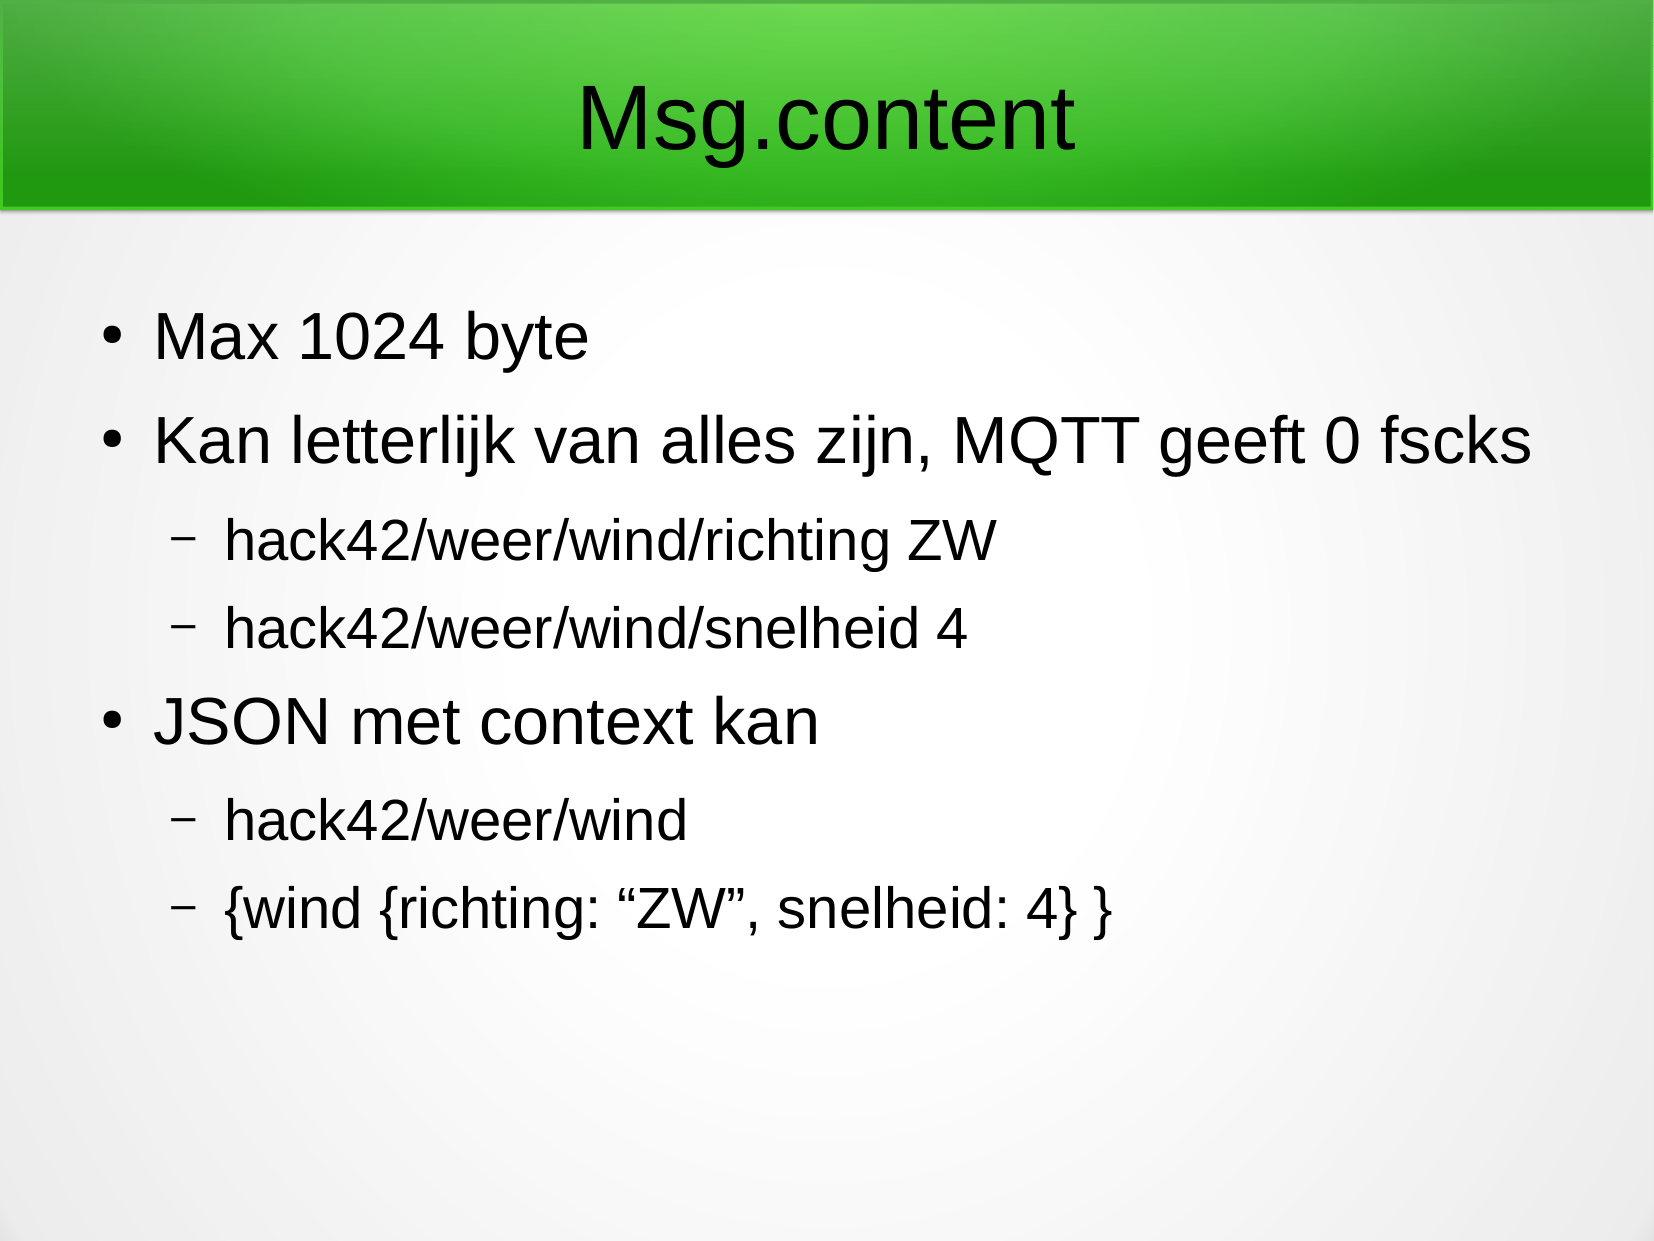

# Msg.content
Max 1024 byte
Kan letterlijk van alles zijn, MQTT geeft 0 fscks
hack42/weer/wind/richting ZW
hack42/weer/wind/snelheid 4
JSON met context kan
hack42/weer/wind
{wind {richting: “ZW”, snelheid: 4} }